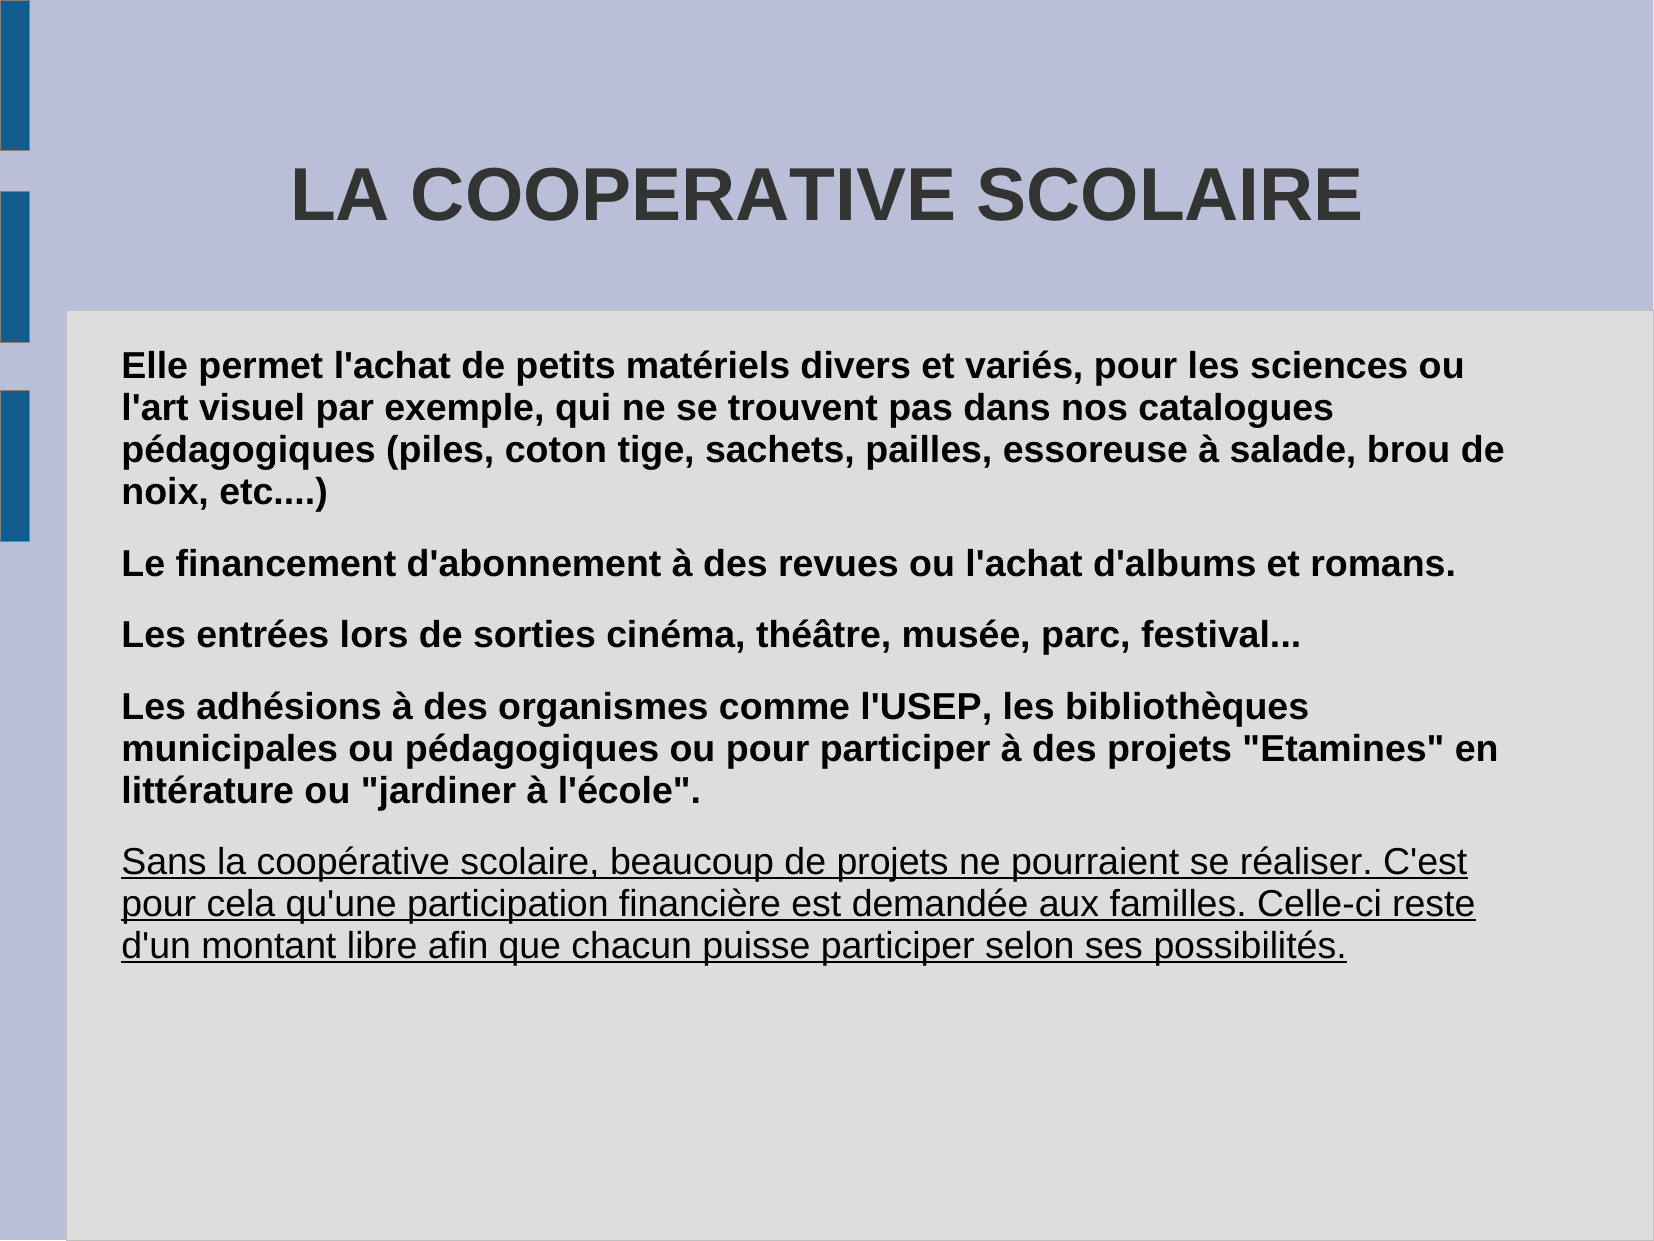

# LA COOPERATIVE SCOLAIRE
Elle permet l'achat de petits matériels divers et variés, pour les sciences ou l'art visuel par exemple, qui ne se trouvent pas dans nos catalogues pédagogiques (piles, coton tige, sachets, pailles, essoreuse à salade, brou de noix, etc....)
Le financement d'abonnement à des revues ou l'achat d'albums et romans.
Les entrées lors de sorties cinéma, théâtre, musée, parc, festival...
Les adhésions à des organismes comme l'USEP, les bibliothèques municipales ou pédagogiques ou pour participer à des projets "Etamines" en littérature ou "jardiner à l'école".
Sans la coopérative scolaire, beaucoup de projets ne pourraient se réaliser. C'est pour cela qu'une participation financière est demandée aux familles. Celle-ci reste d'un montant libre afin que chacun puisse participer selon ses possibilités.